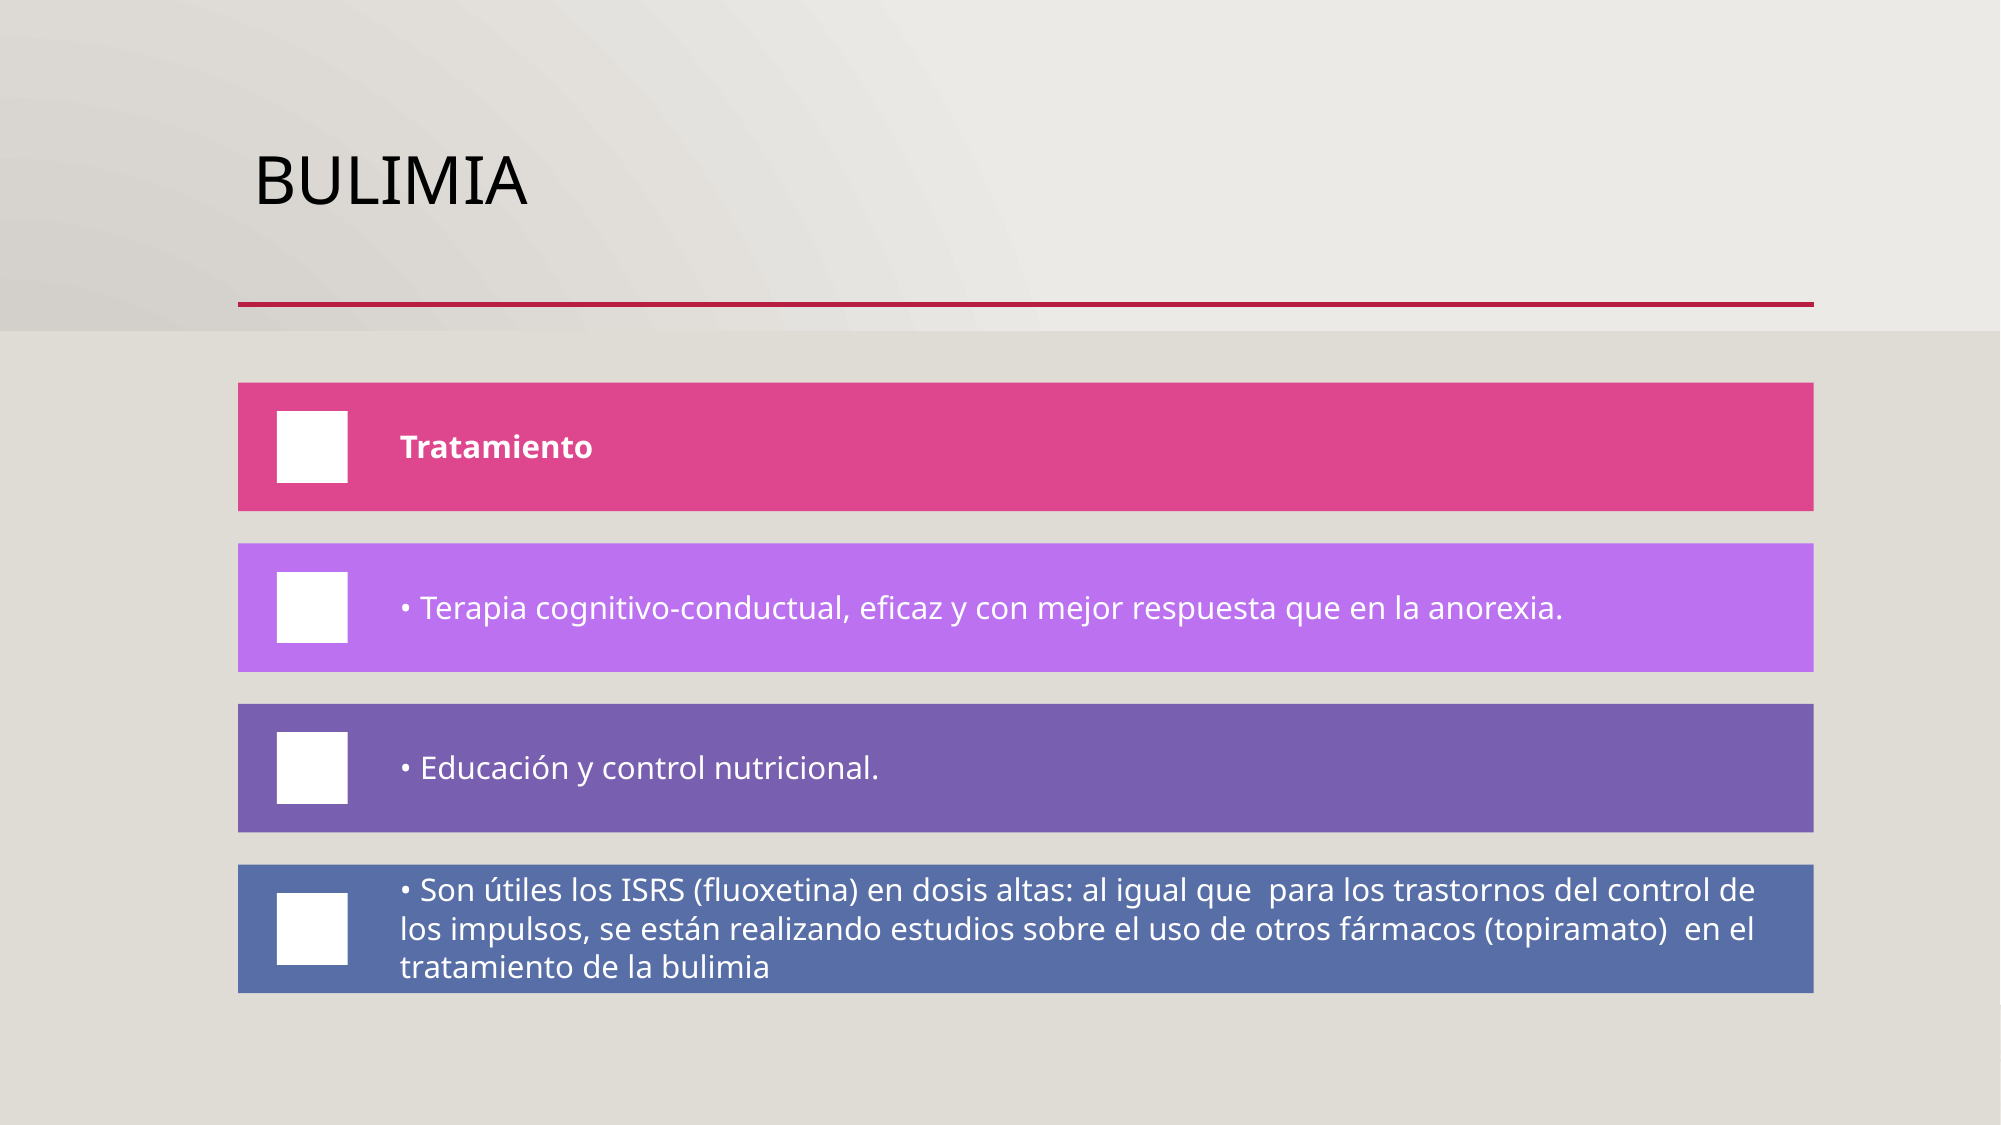

# BULIMIA
Tratamiento
• Terapia cognitivo-conductual, eficaz y con mejor respuesta que en la anorexia.
• Educación y control nutricional.
• Son útiles los ISRS (fluoxetina) en dosis altas: al igual que para los trastornos del control de los impulsos, se están realizando estudios sobre el uso de otros fármacos (topiramato) en el tratamiento de la bulimia